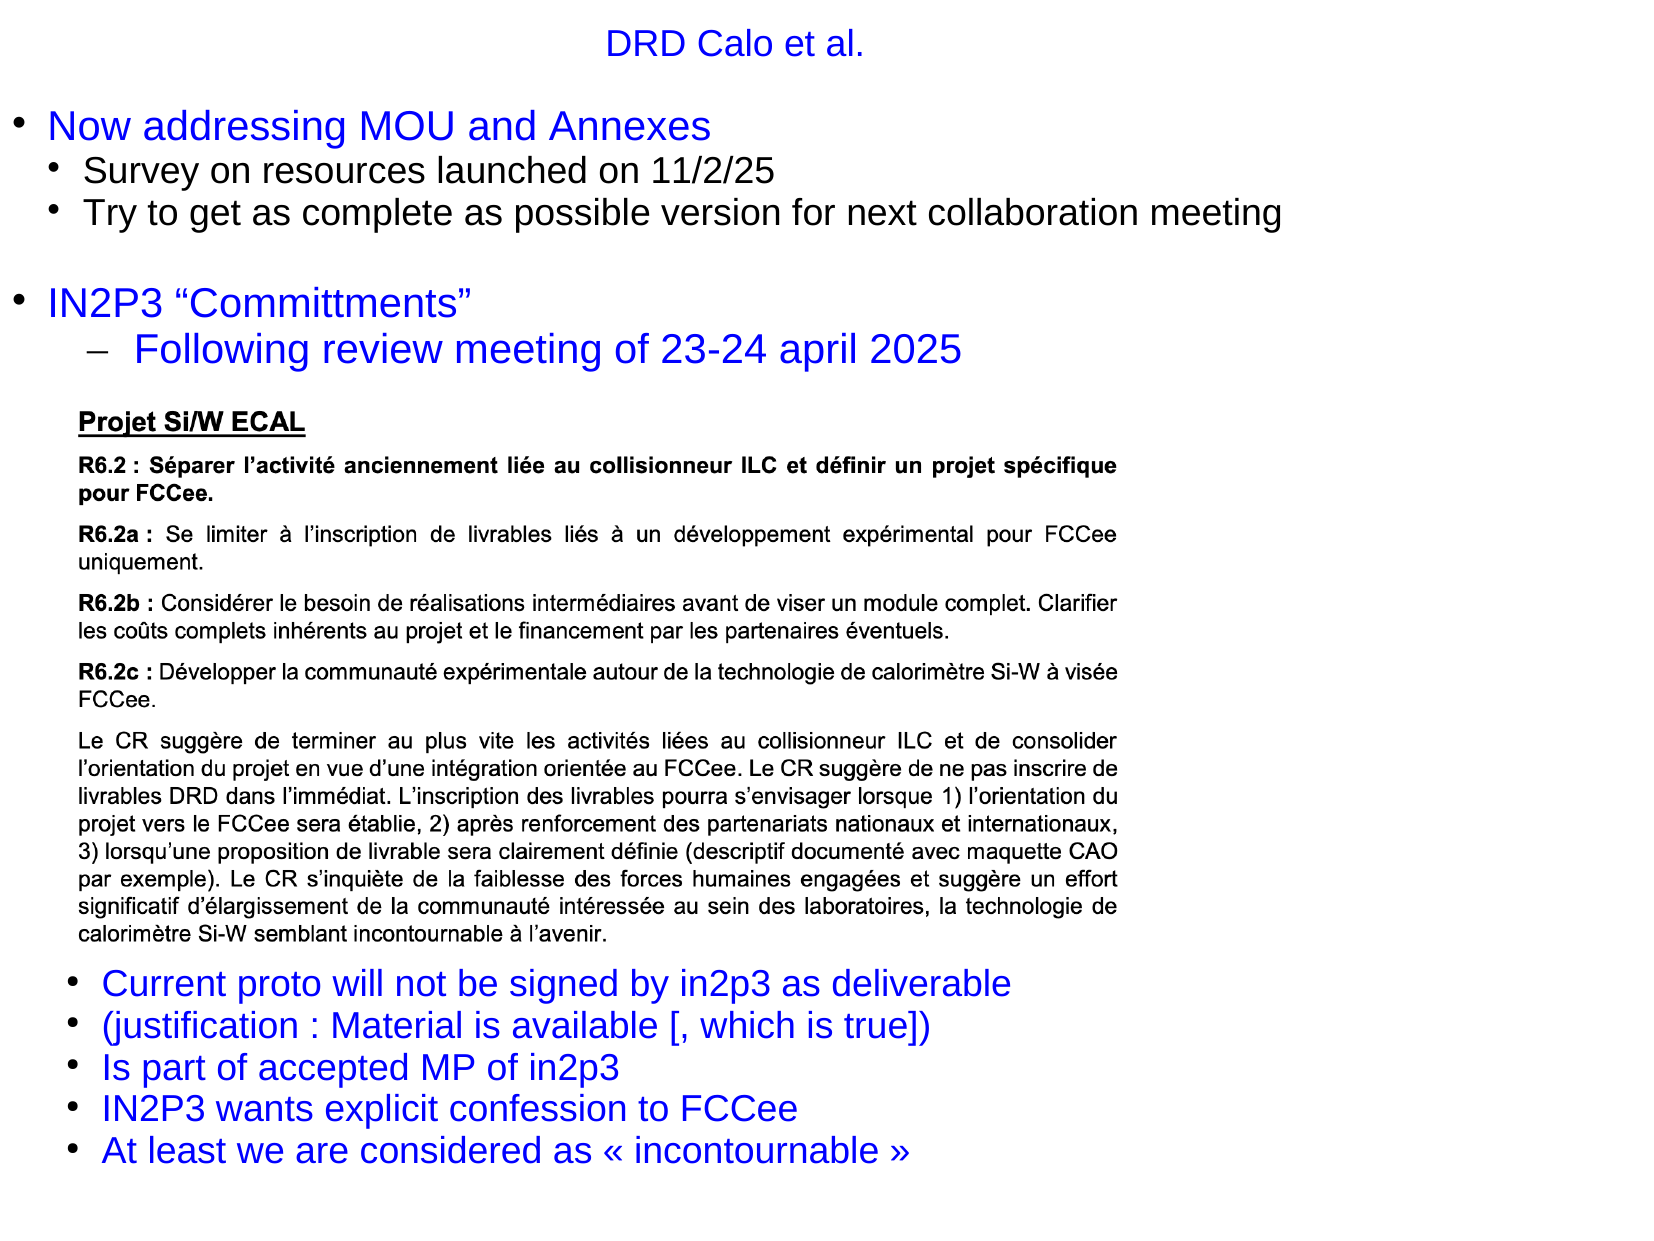

DRD Calo et al.
Now addressing MOU and Annexes
Survey on resources launched on 11/2/25
Try to get as complete as possible version for next collaboration meeting
IN2P3 “Committments”
Following review meeting of 23-24 april 2025
Current proto will not be signed by in2p3 as deliverable
(justification : Material is available [, which is true])
Is part of accepted MP of in2p3
IN2P3 wants explicit confession to FCCee
At least we are considered as « incontournable »